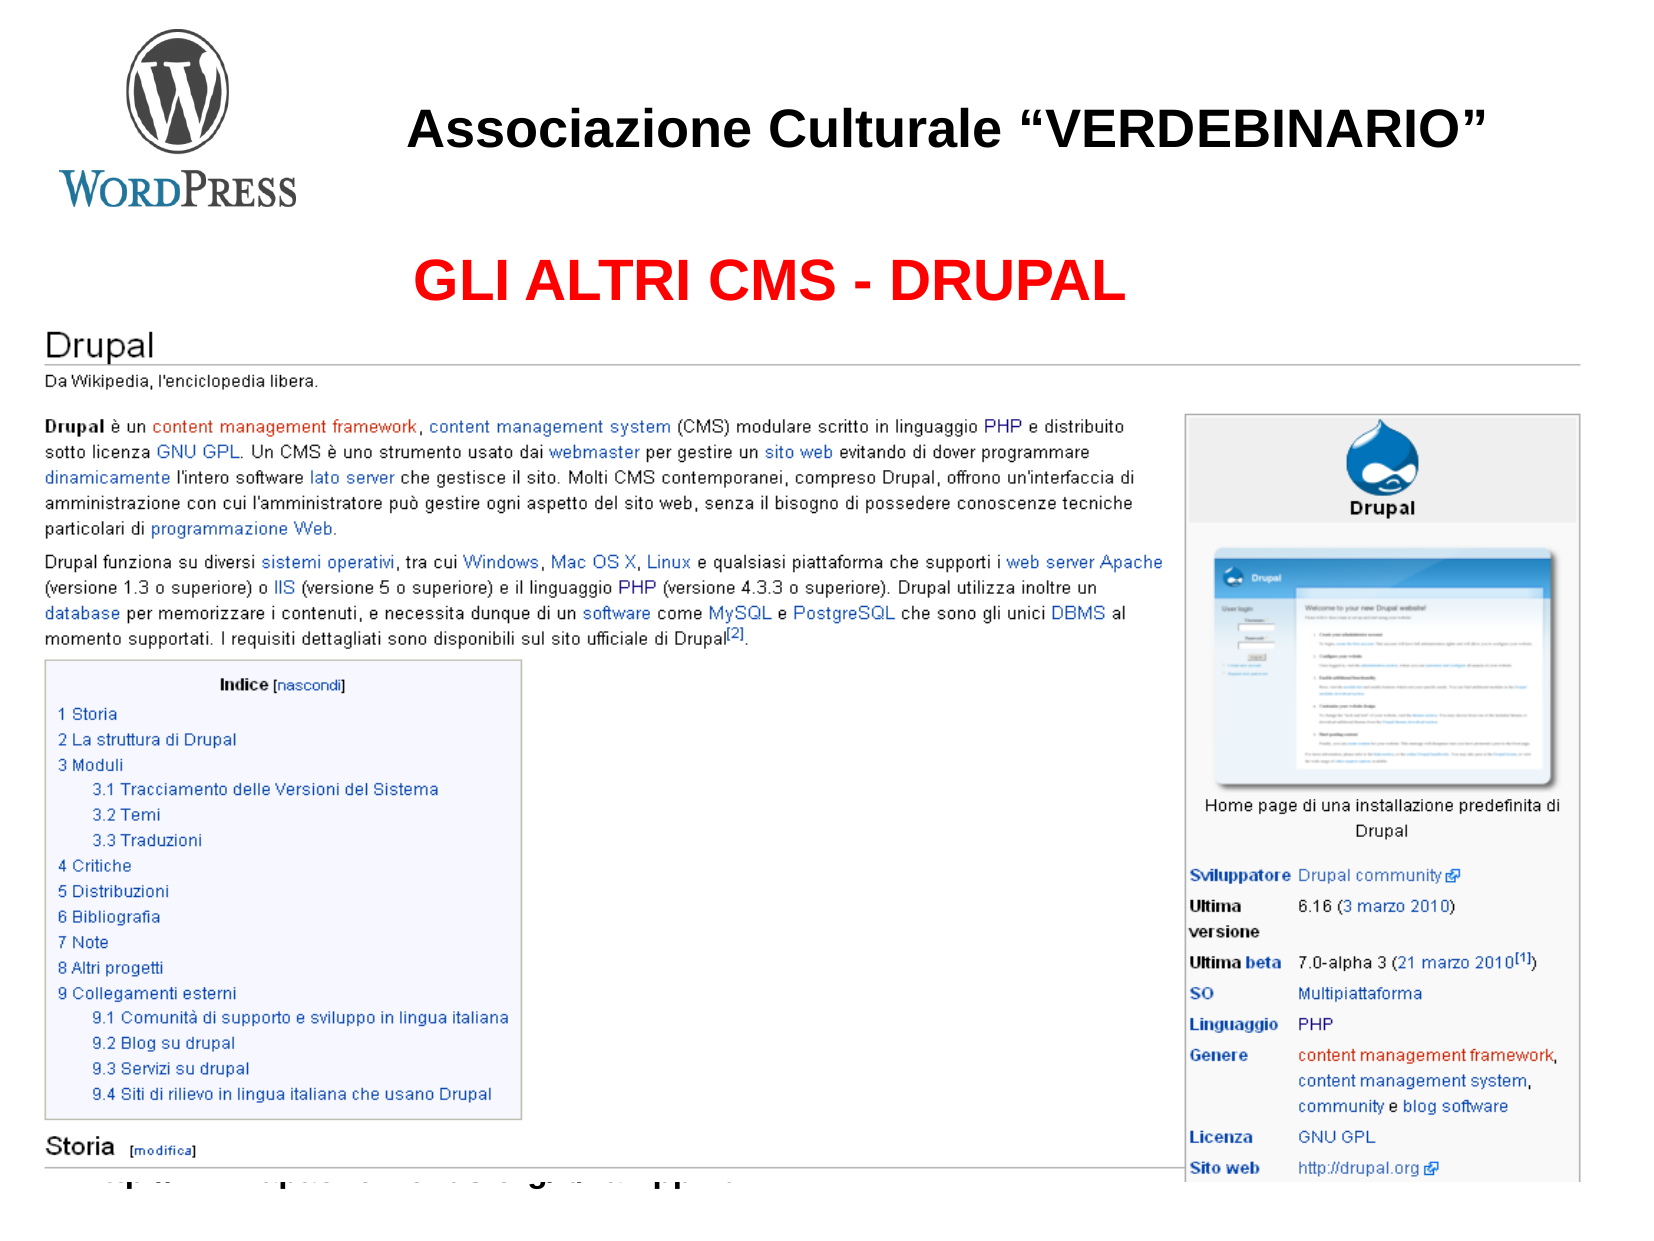

# Associazione Culturale “VERDEBINARIO”
GLI ALTRI CMS - DRUPAL
http://www.apachefriends.org/it/xampp.html